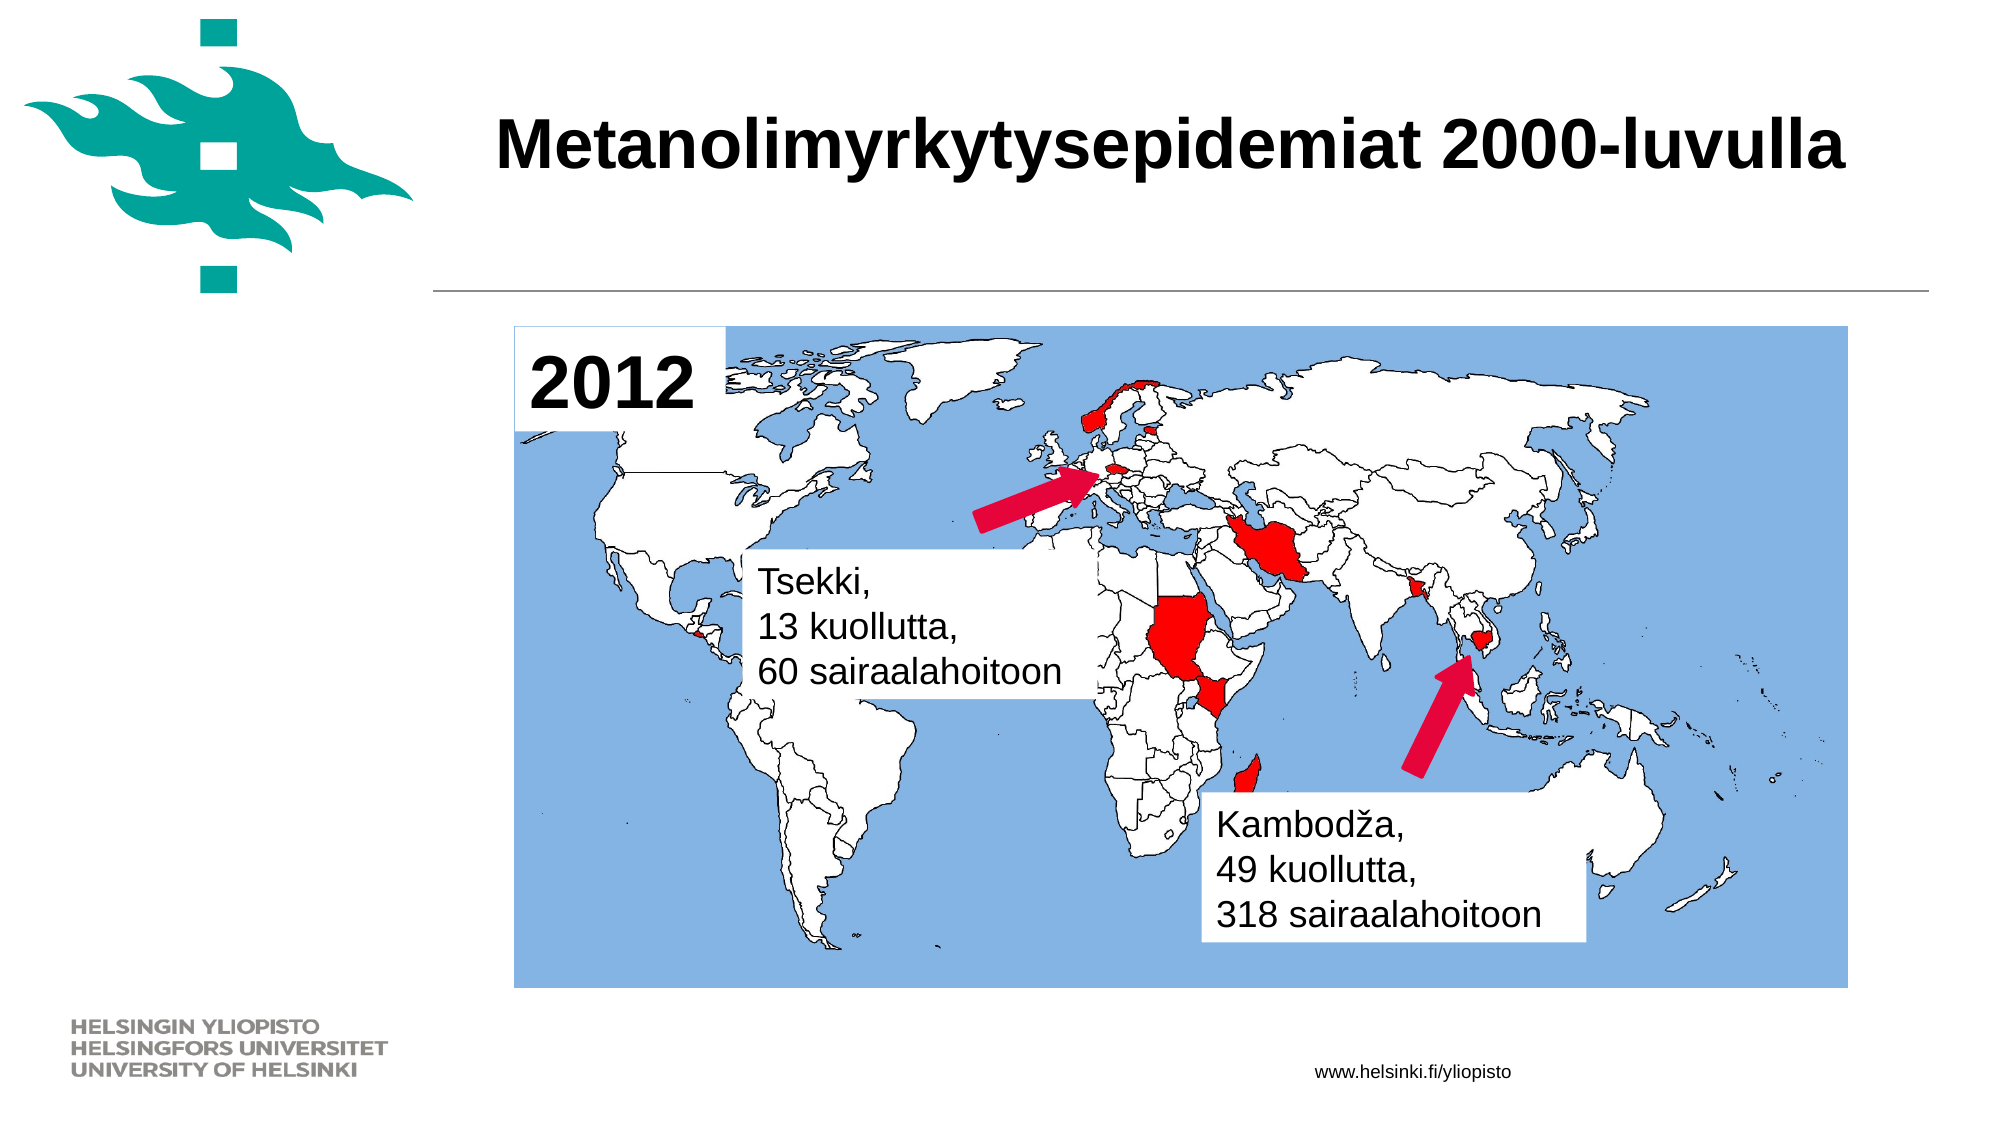

# Metanolimyrkytysepidemiat 2000-luvulla
2012
Tsekki,
13 kuollutta,
60 sairaalahoitoon
Kambodža,
49 kuollutta,
318 sairaalahoitoon